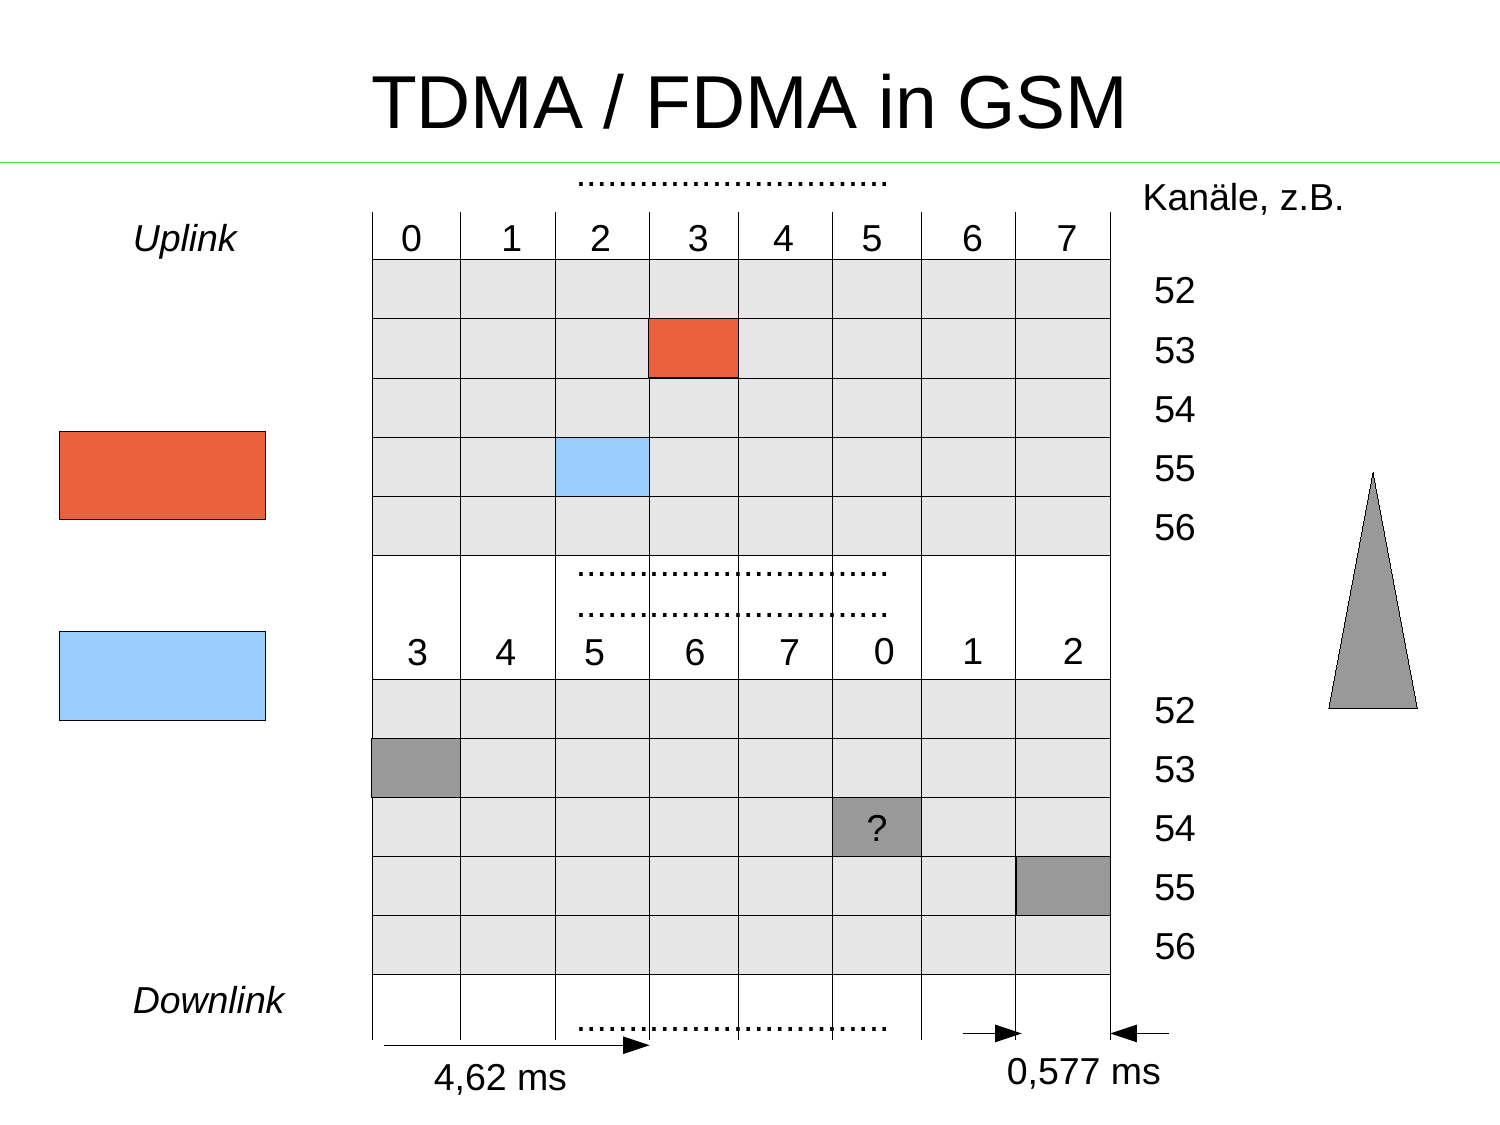

# TDMA / FDMA in GSM
..............................
Kanäle, z.B.
Uplink
0
3
4
1
5
2
6
7
52
53
54
55
56
..............................
..............................
0
1
2
4
5
6
3
7
52
53
54
?
55
56
Downlink
..............................
0,577 ms
4,62 ms